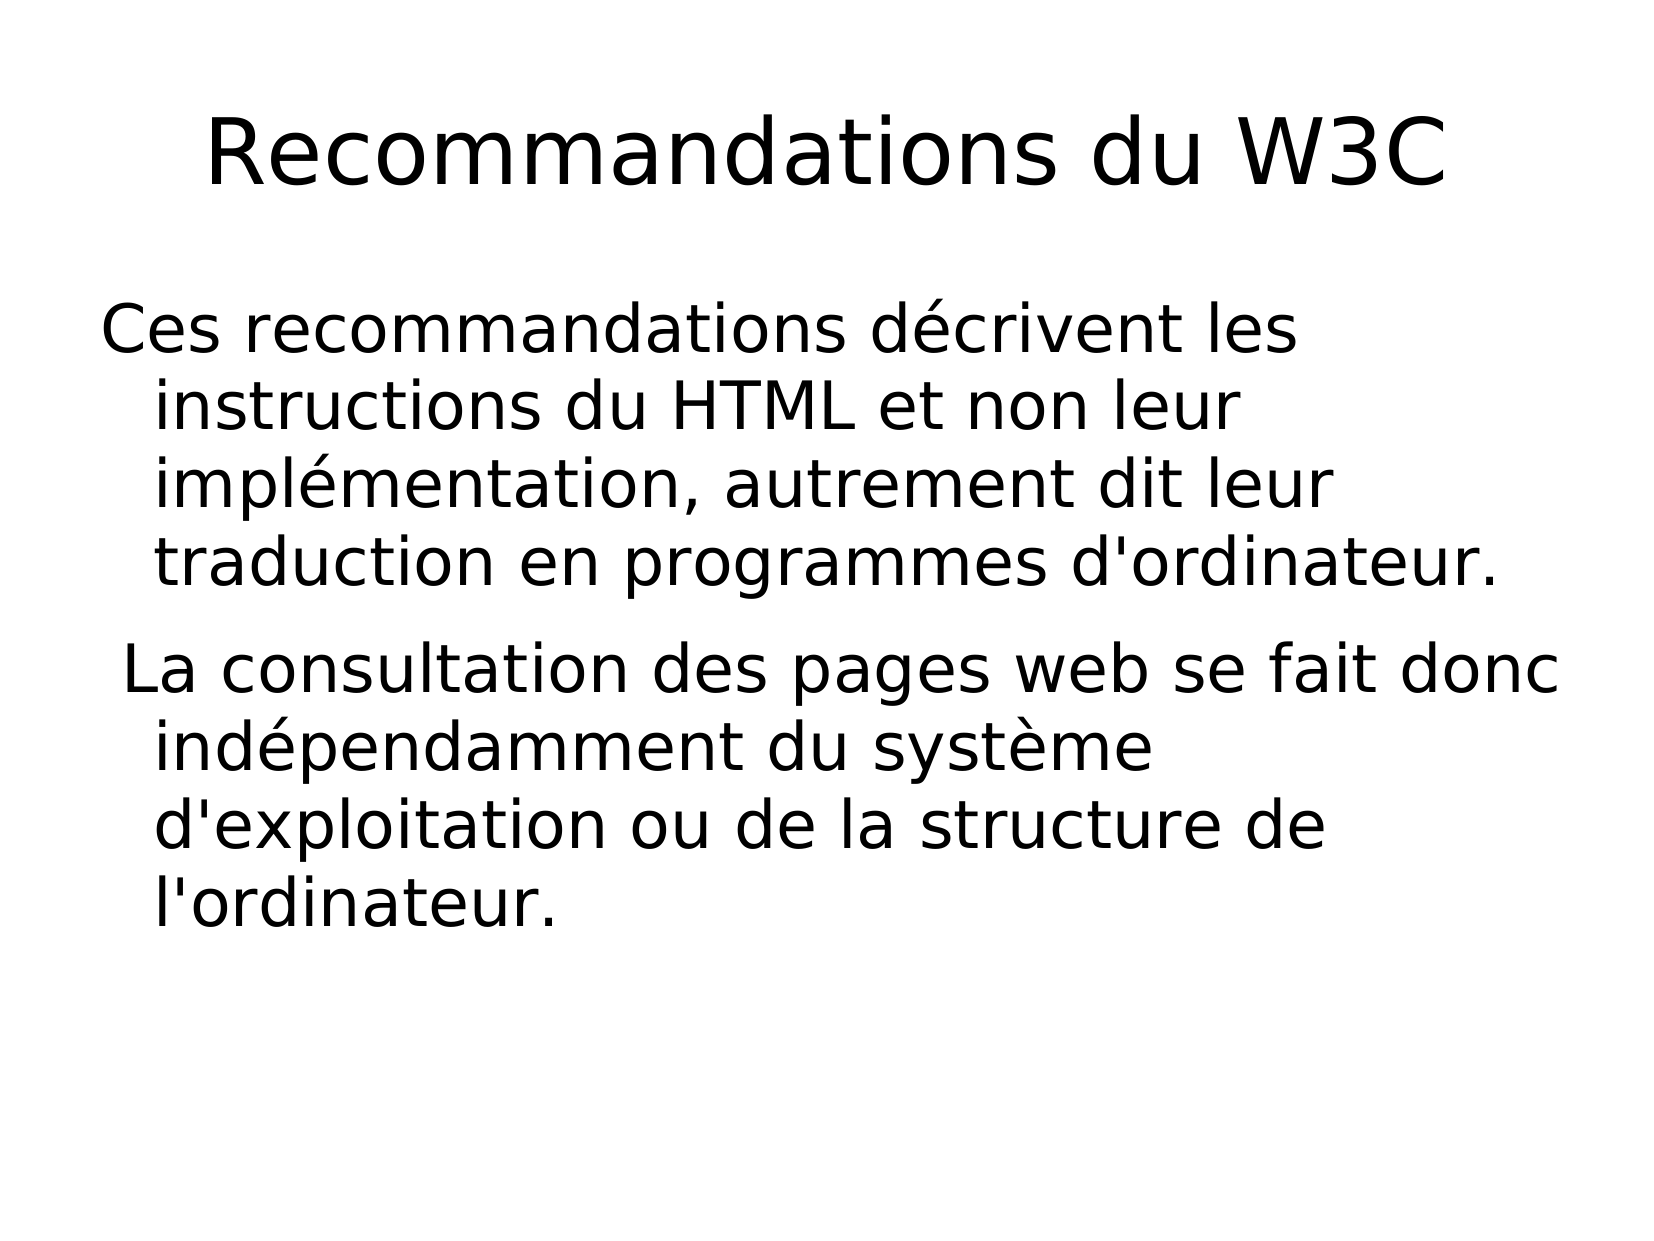

# Recommandations du W3C
Ces recommandations décrivent les instructions du HTML et non leur implémentation, autrement dit leur traduction en programmes d'ordinateur.
 La consultation des pages web se fait donc indépendamment du système d'exploitation ou de la structure de l'ordinateur.